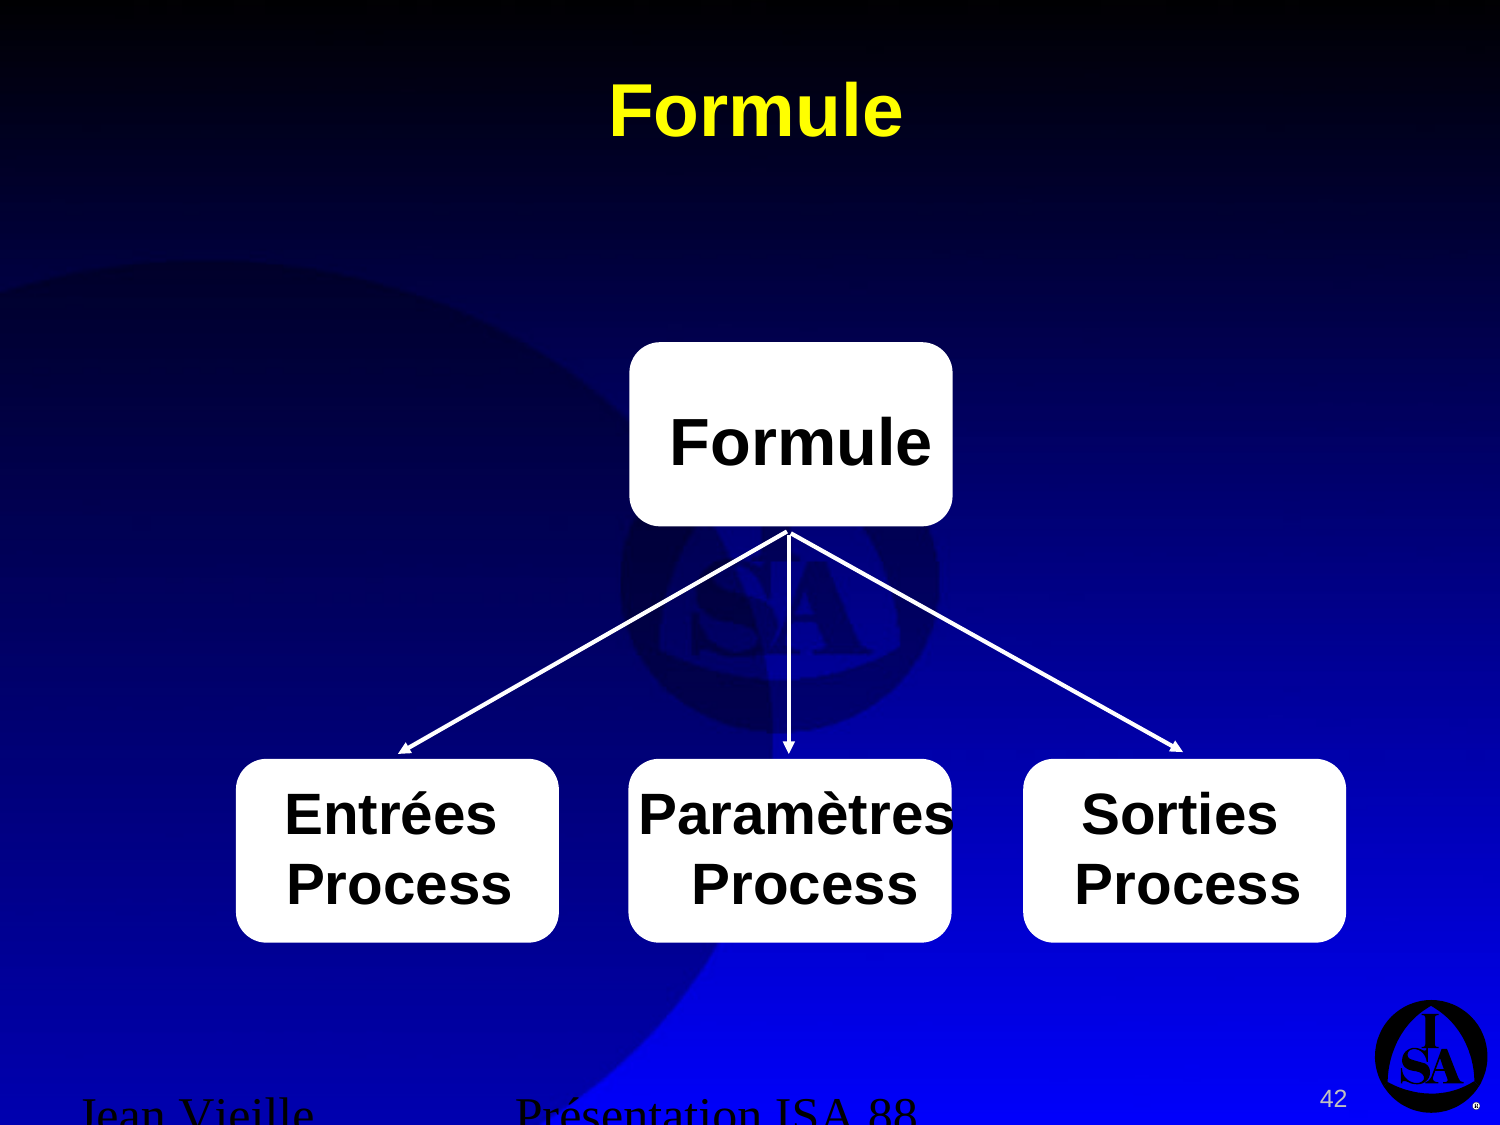

# Formule
Formule
Entrées
Process
Paramètres
Process
Sorties
Process